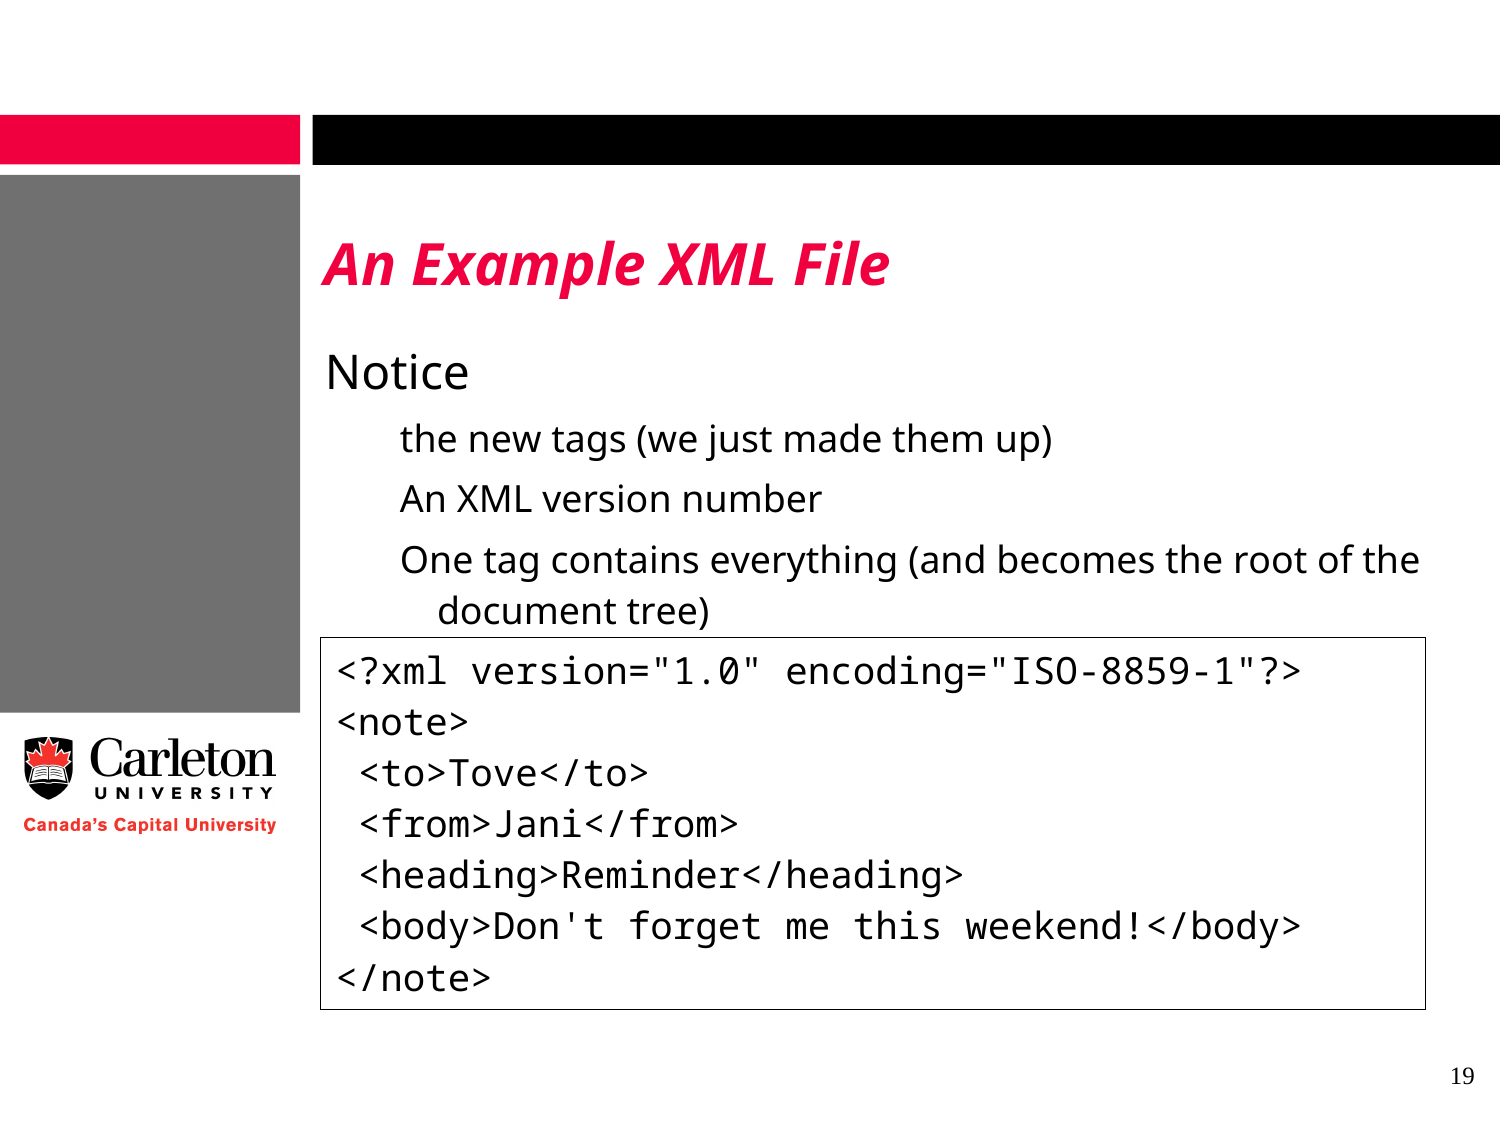

# An Example XML File
Notice
the new tags (we just made them up)
An XML version number
One tag contains everything (and becomes the root of the document tree)
<?xml version="1.0" encoding="ISO-8859-1"?>
<note>
 <to>Tove</to>
 <from>Jani</from>
 <heading>Reminder</heading>
 <body>Don't forget me this weekend!</body>
</note>
19